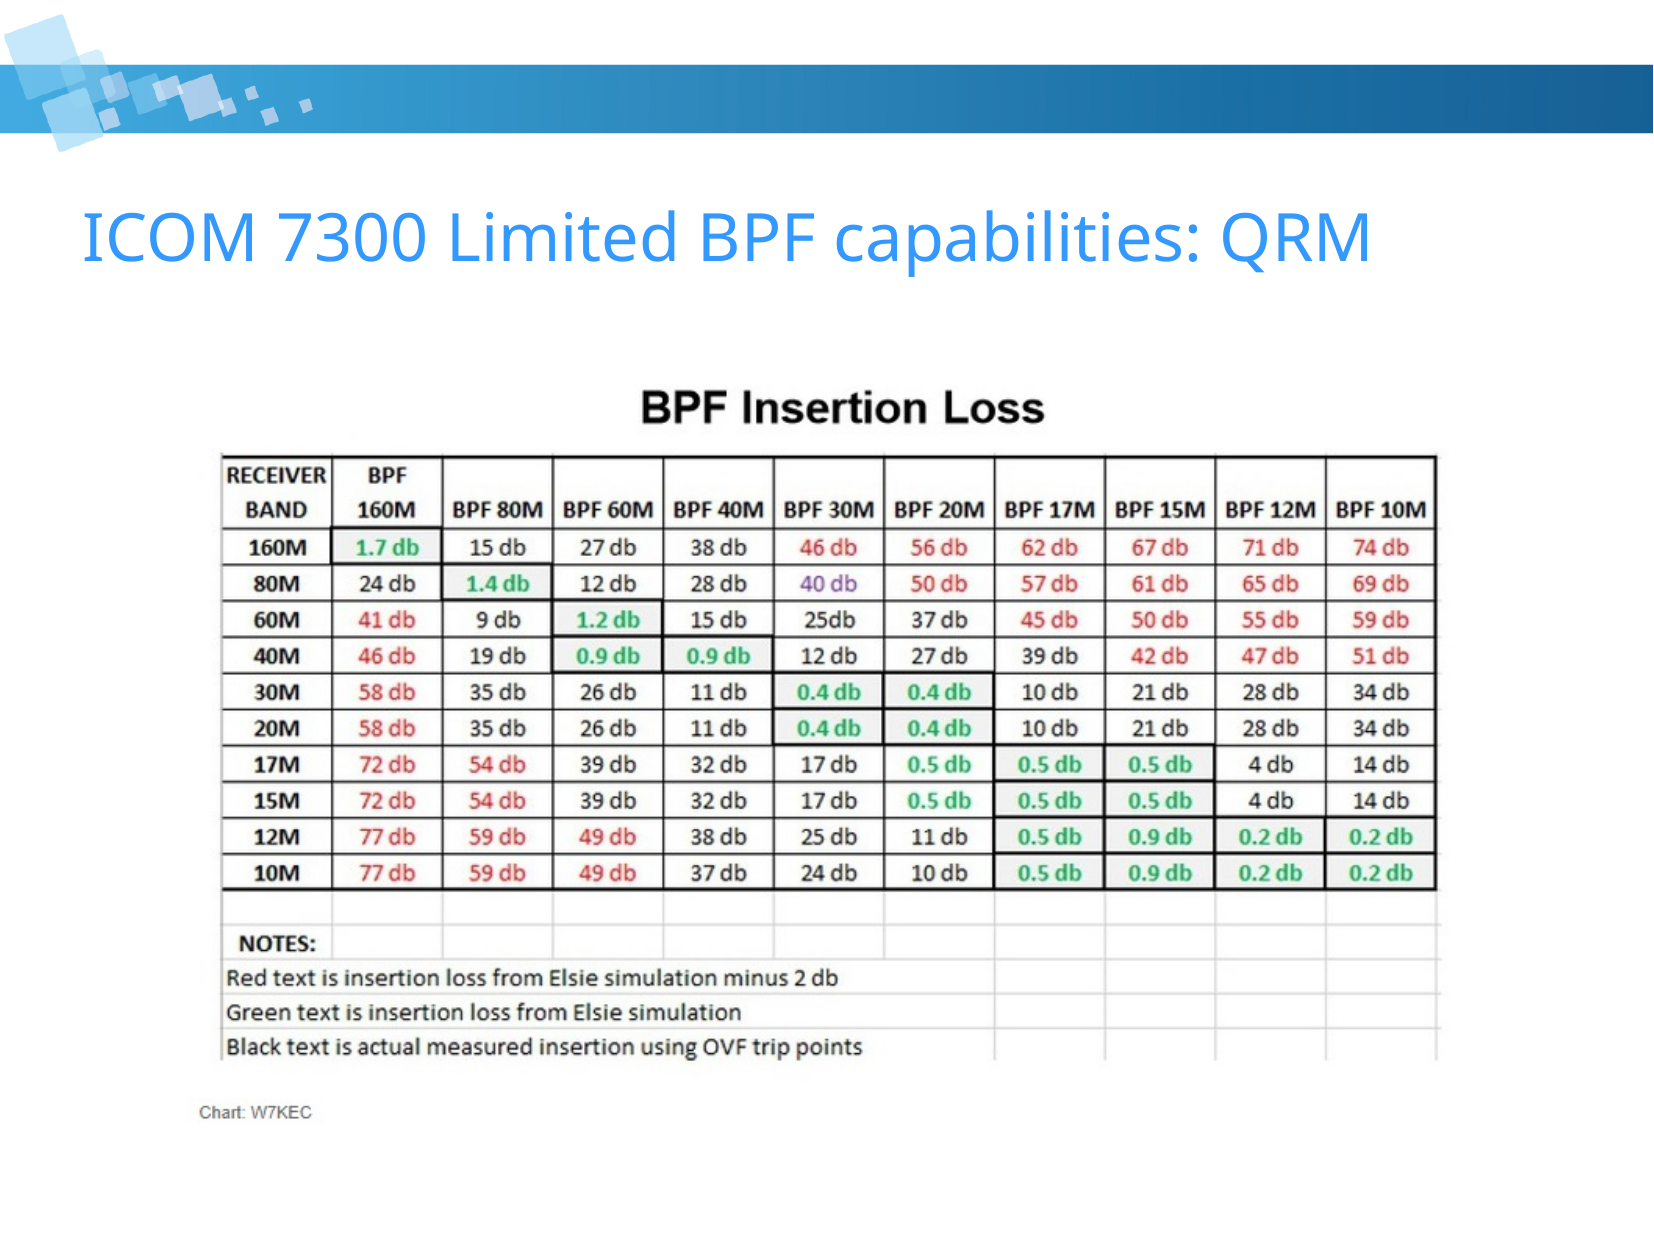

# ICOM 7300 Limited BPF capabilities: QRM